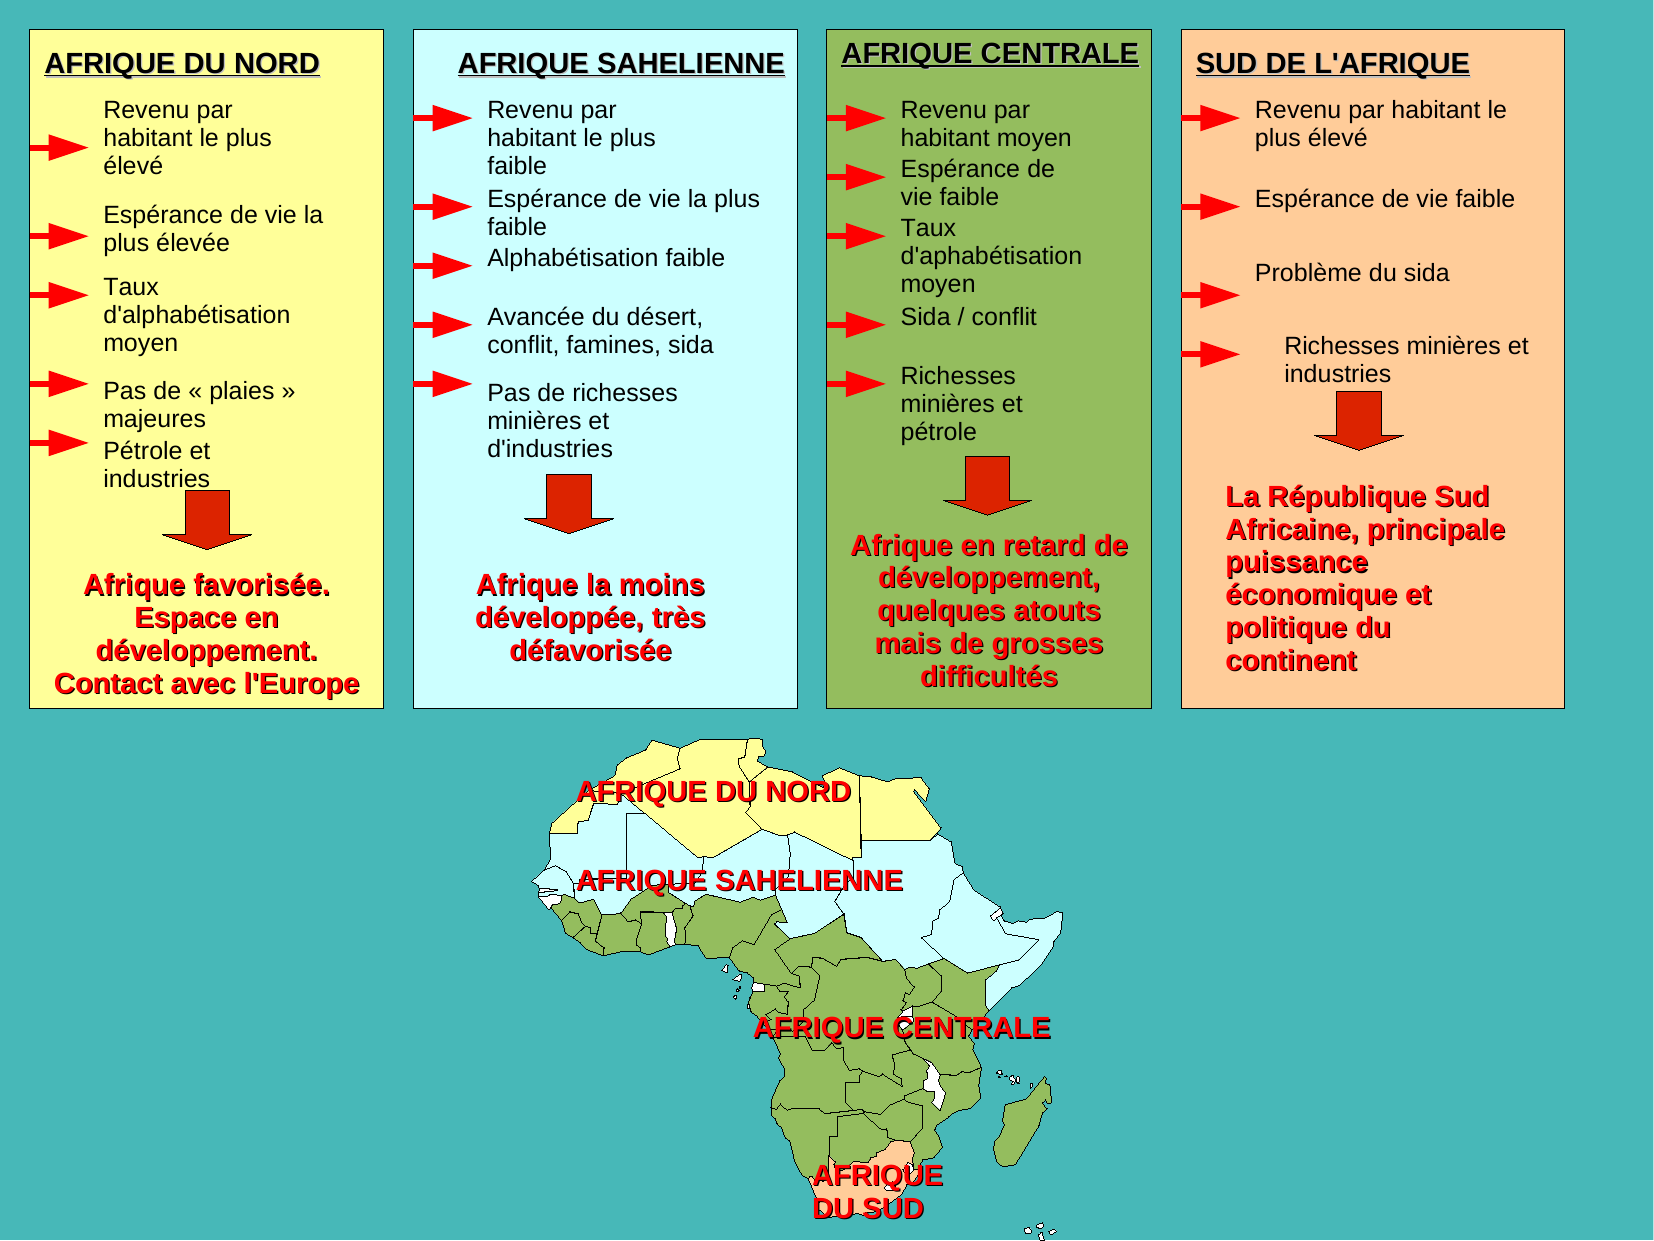

AFRIQUE CENTRALE
AFRIQUE DU NORD
AFRIQUE SAHELIENNE
SUD DE L'AFRIQUE
Revenu par habitant le plus élevé
Revenu par habitant le plus faible
Revenu par habitant moyen
Revenu par habitant le plus élevé
Espérance de vie faible
Espérance de vie la plus faible
Espérance de vie faible
Espérance de vie la plus élevée
Taux d'aphabétisation moyen
Alphabétisation faible
Problème du sida
Taux d'alphabétisation moyen
Avancée du désert, conflit, famines, sida
Sida / conflit
Richesses minières et industries
Richesses minières et pétrole
Pas de « plaies » majeures
Pas de richesses minières et d'industries
Pétrole et industries
La République Sud Africaine, principale puissance économique et politique du continent
Afrique en retard de développement, quelques atouts mais de grosses difficultés
Afrique favorisée. Espace en développement. Contact avec l'Europe
Afrique la moins développée, très défavorisée
AFRIQUE DU NORD
AFRIQUE SAHELIENNE
AFRIQUE CENTRALE
AFRIQUE DU SUD